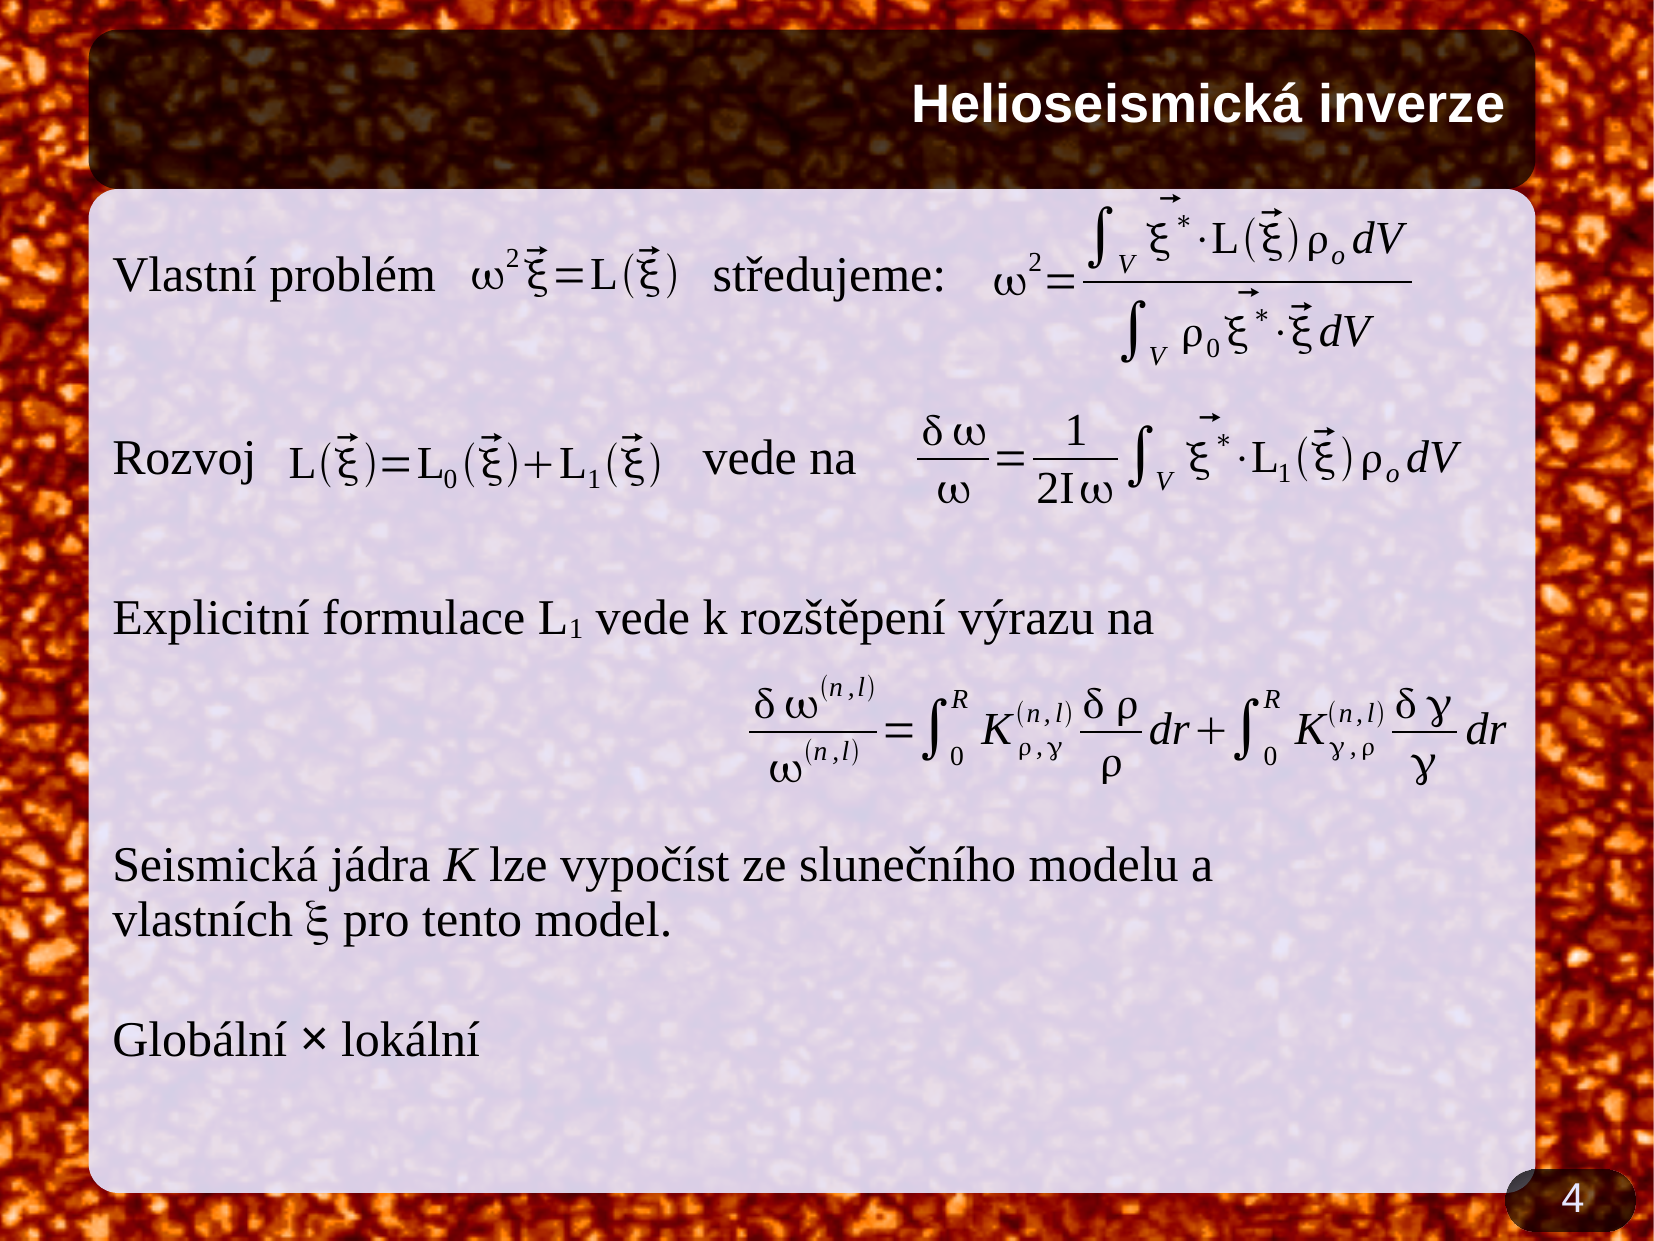

# Helioseismická inverze
Vlastní problém
středujeme:
Rozvoj
vede na
Explicitní formulace L1 vede k rozštěpení výrazu na
Seismická jádra K lze vypočíst ze slunečního modelu a vlastních x pro tento model.
Globální × lokální